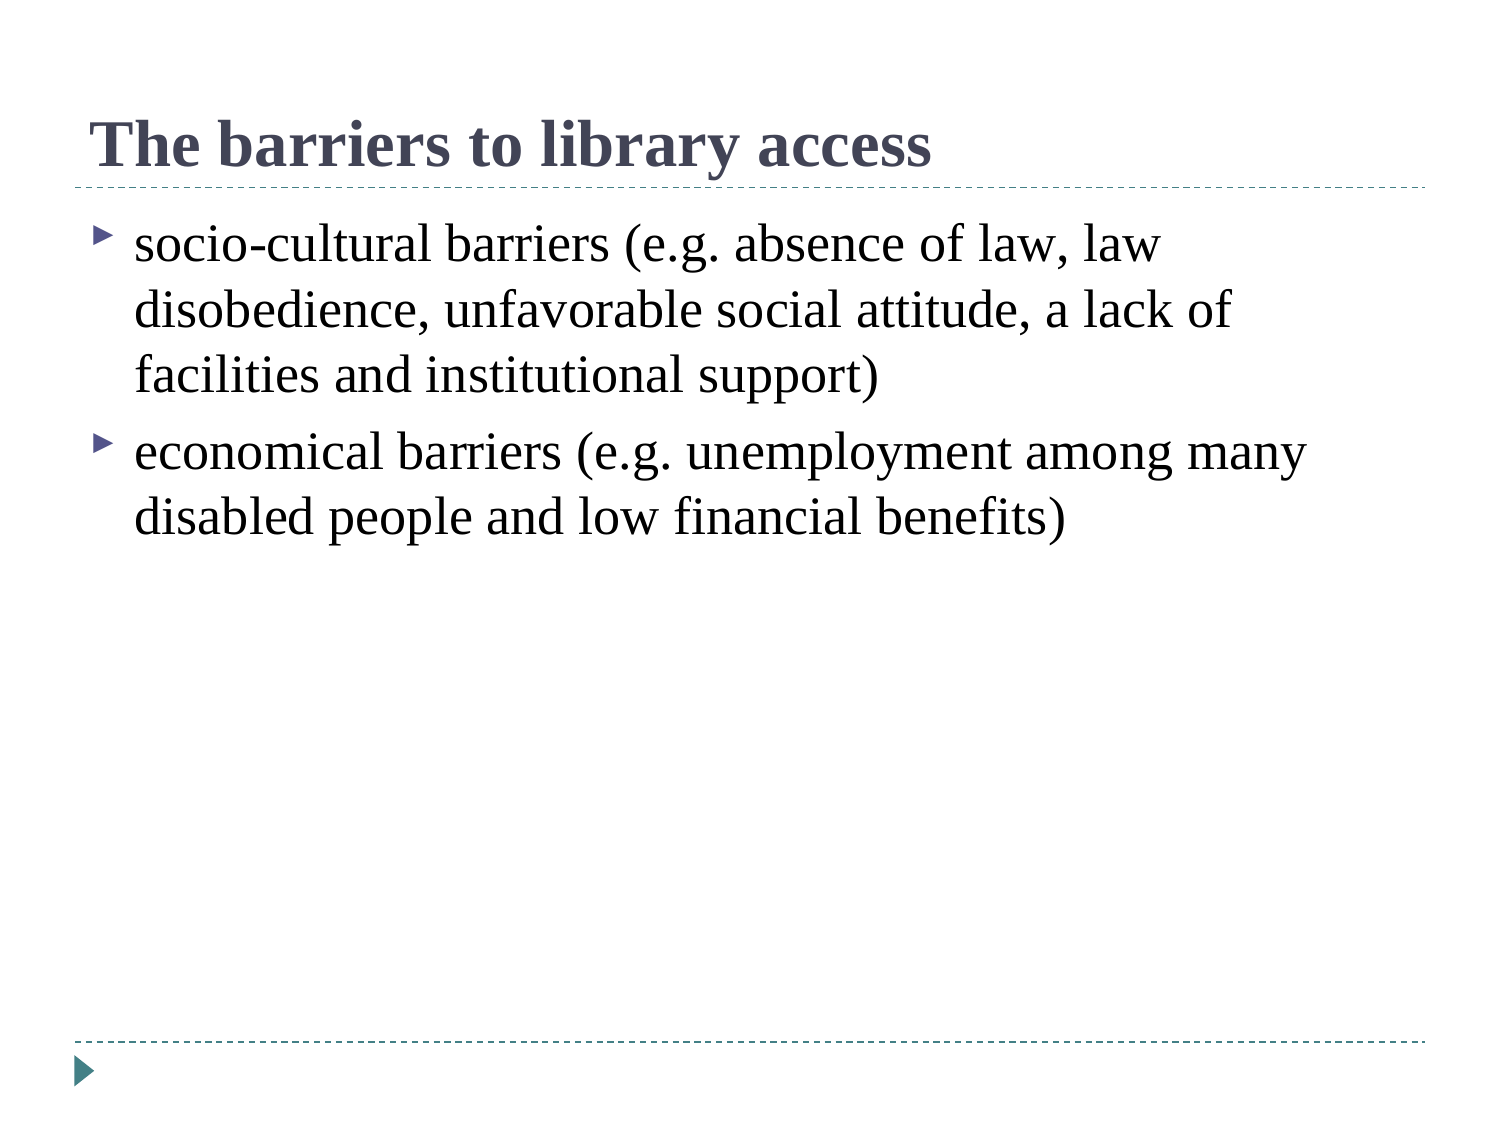

# The barriers to library access
socio-cultural barriers (e.g. absence of law, law disobedience, unfavorable social attitude, a lack of facilities and institutional support)
economical barriers (e.g. unemployment among many disabled people and low financial benefits)